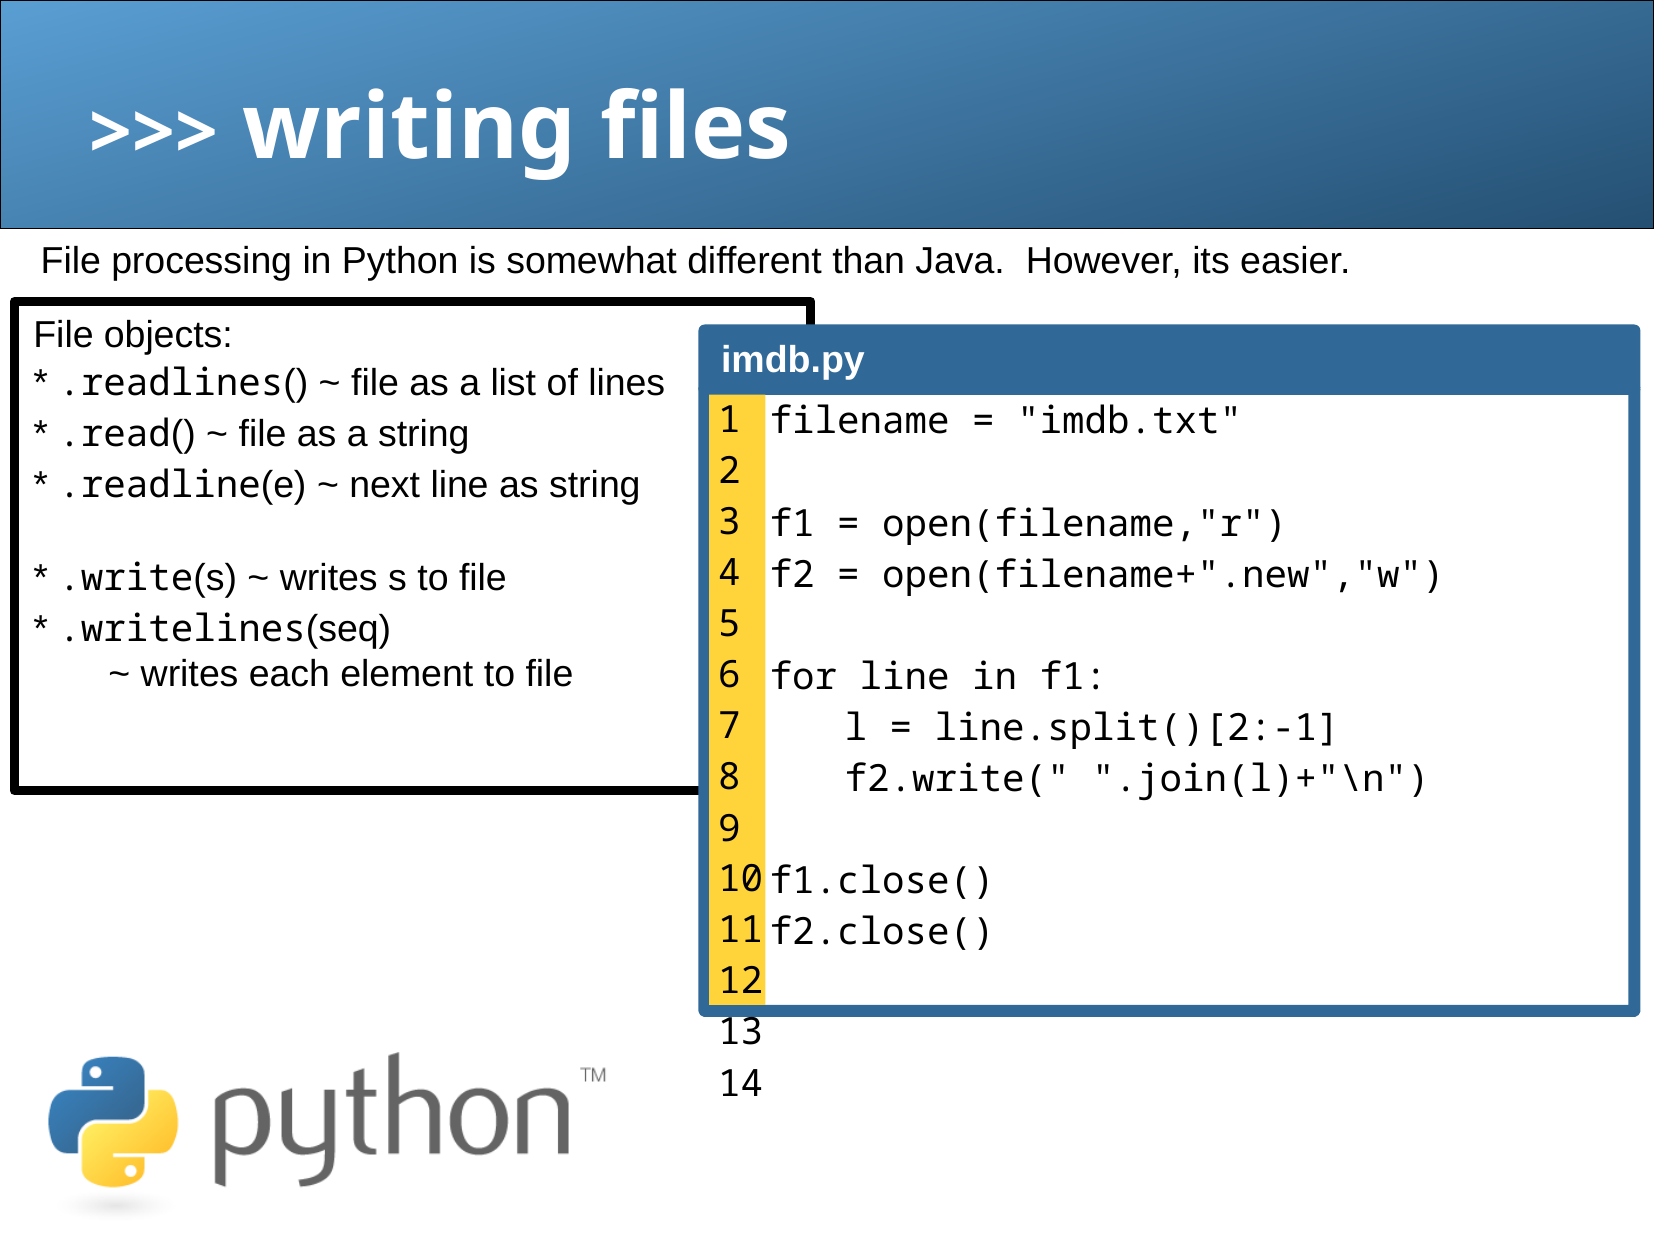

>>> writing files
File processing in Python is somewhat different than Java. However, its easier.
File objects:
* .readlines() ~ file as a list of lines
* .read() ~ file as a string
* .readline(e) ~ next line as string
* .write(s) ~ writes s to file
* .writelines(seq)
	~ writes each element to file
imdb.py
1
2
3
4
5
6
7
8
9
10
11
12
13
14
filename = "imdb.txt"
f1 = open(filename,"r")
f2 = open(filename+".new","w")
for line in f1:
	l = line.split()[2:-1]
	f2.write(" ".join(l)+"\n")
f1.close()
f2.close()